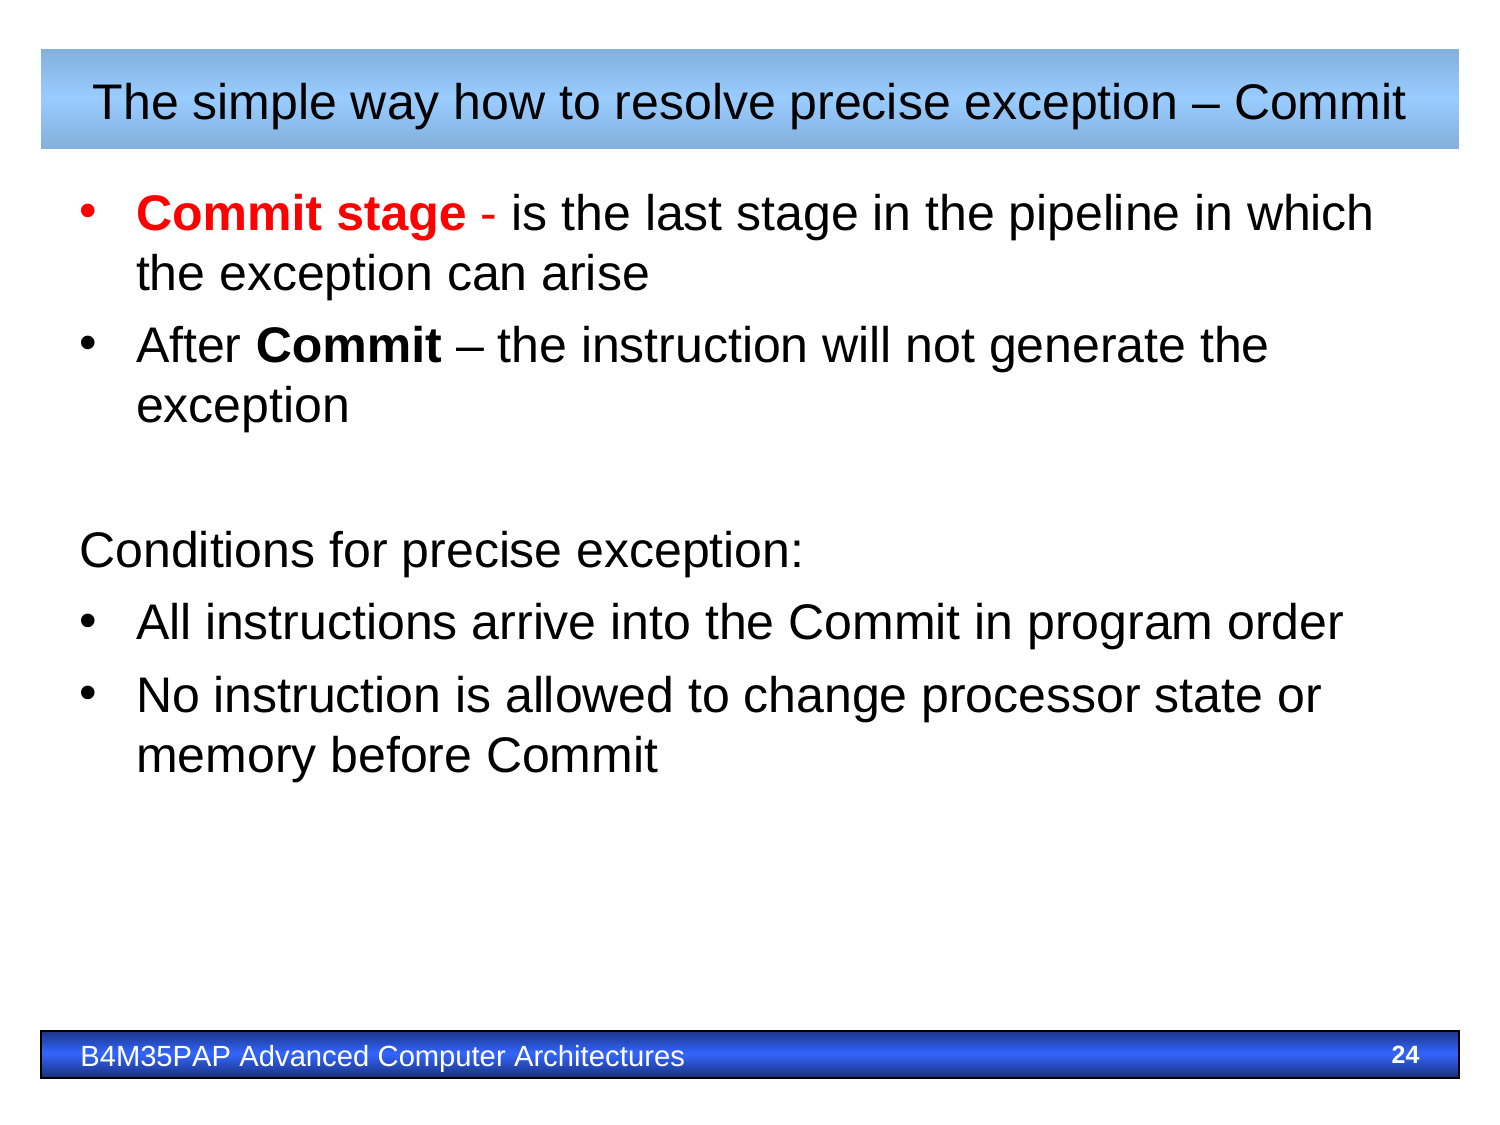

# The simple way how to resolve precise exception – Commit
Commit stage - is the last stage in the pipeline in which the exception can arise
After Commit – the instruction will not generate the exception
Conditions for precise exception:
All instructions arrive into the Commit in program order
No instruction is allowed to change processor state or memory before Commit